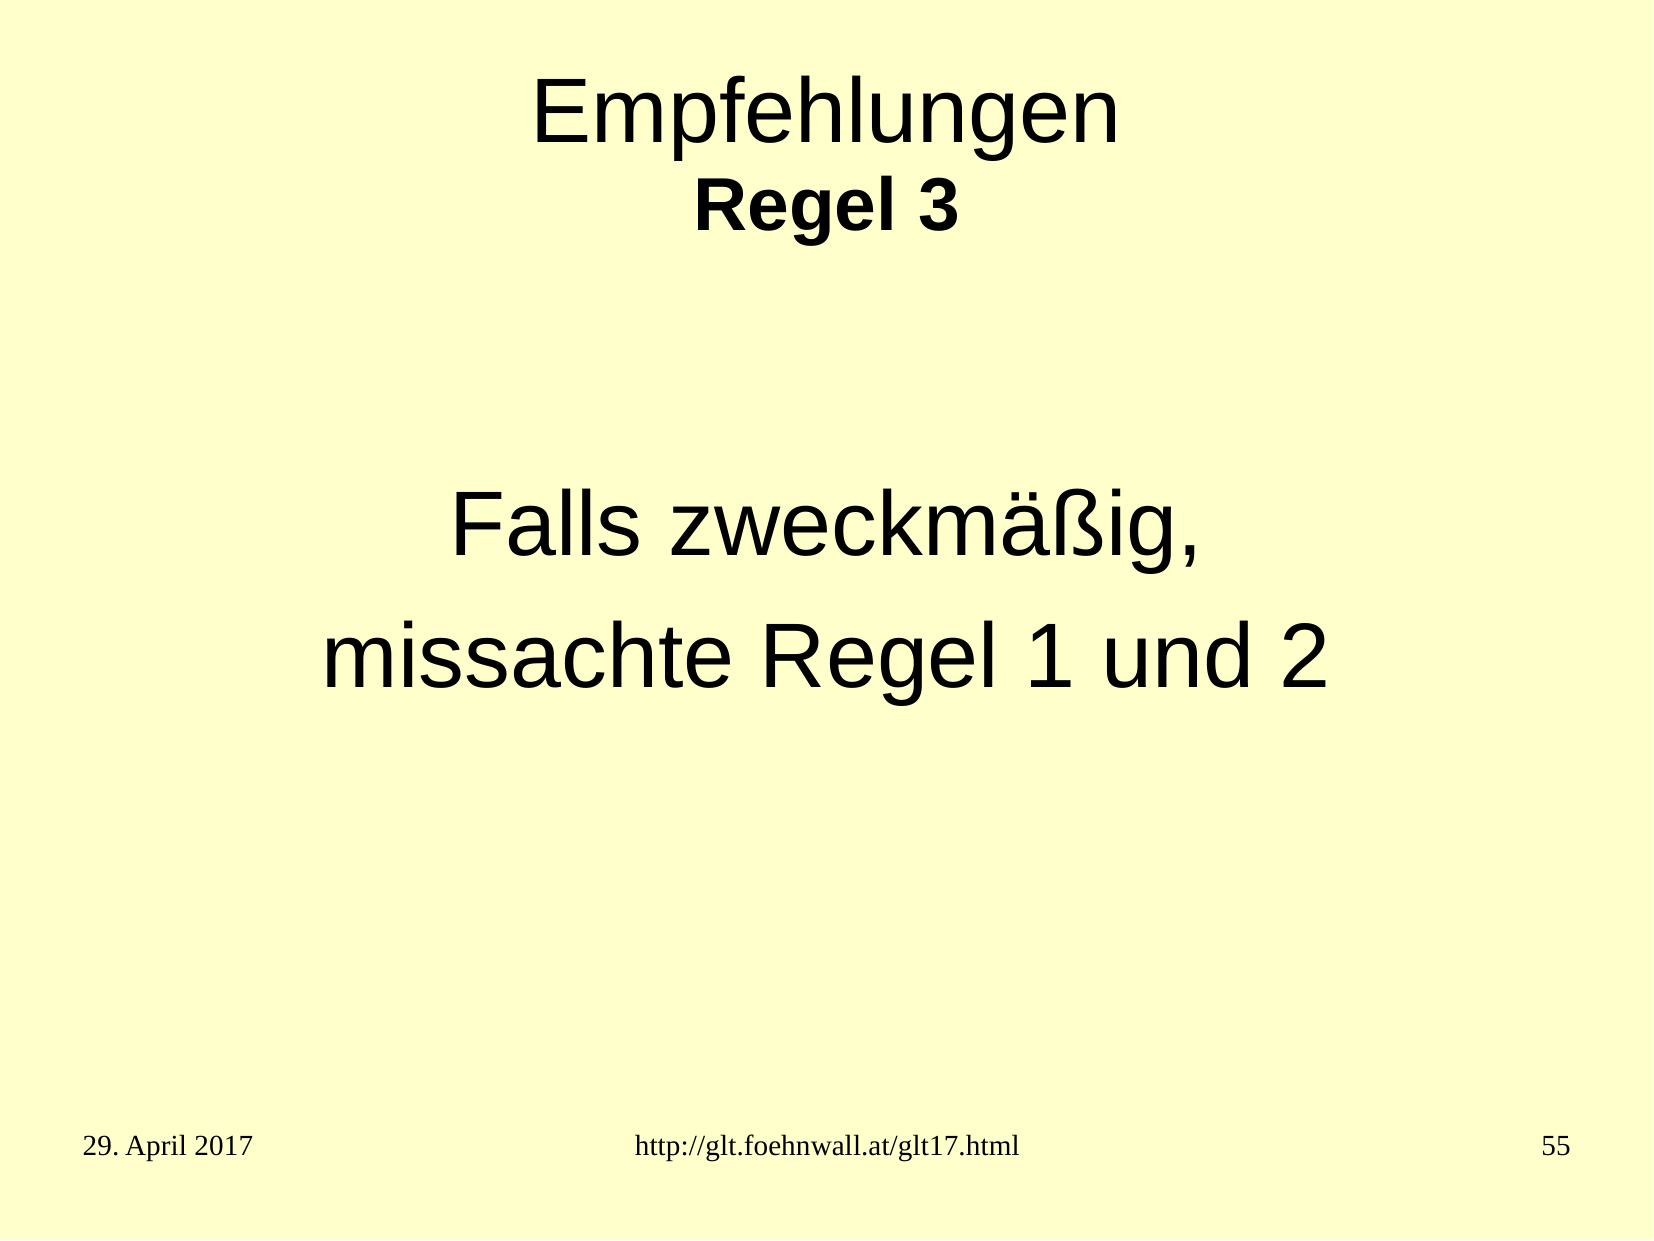

# Empfehlungen Regel 3
Falls zweckmäßig,
missachte Regel 1 und 2
29. April 2017
http://glt.foehnwall.at/glt17.html
55